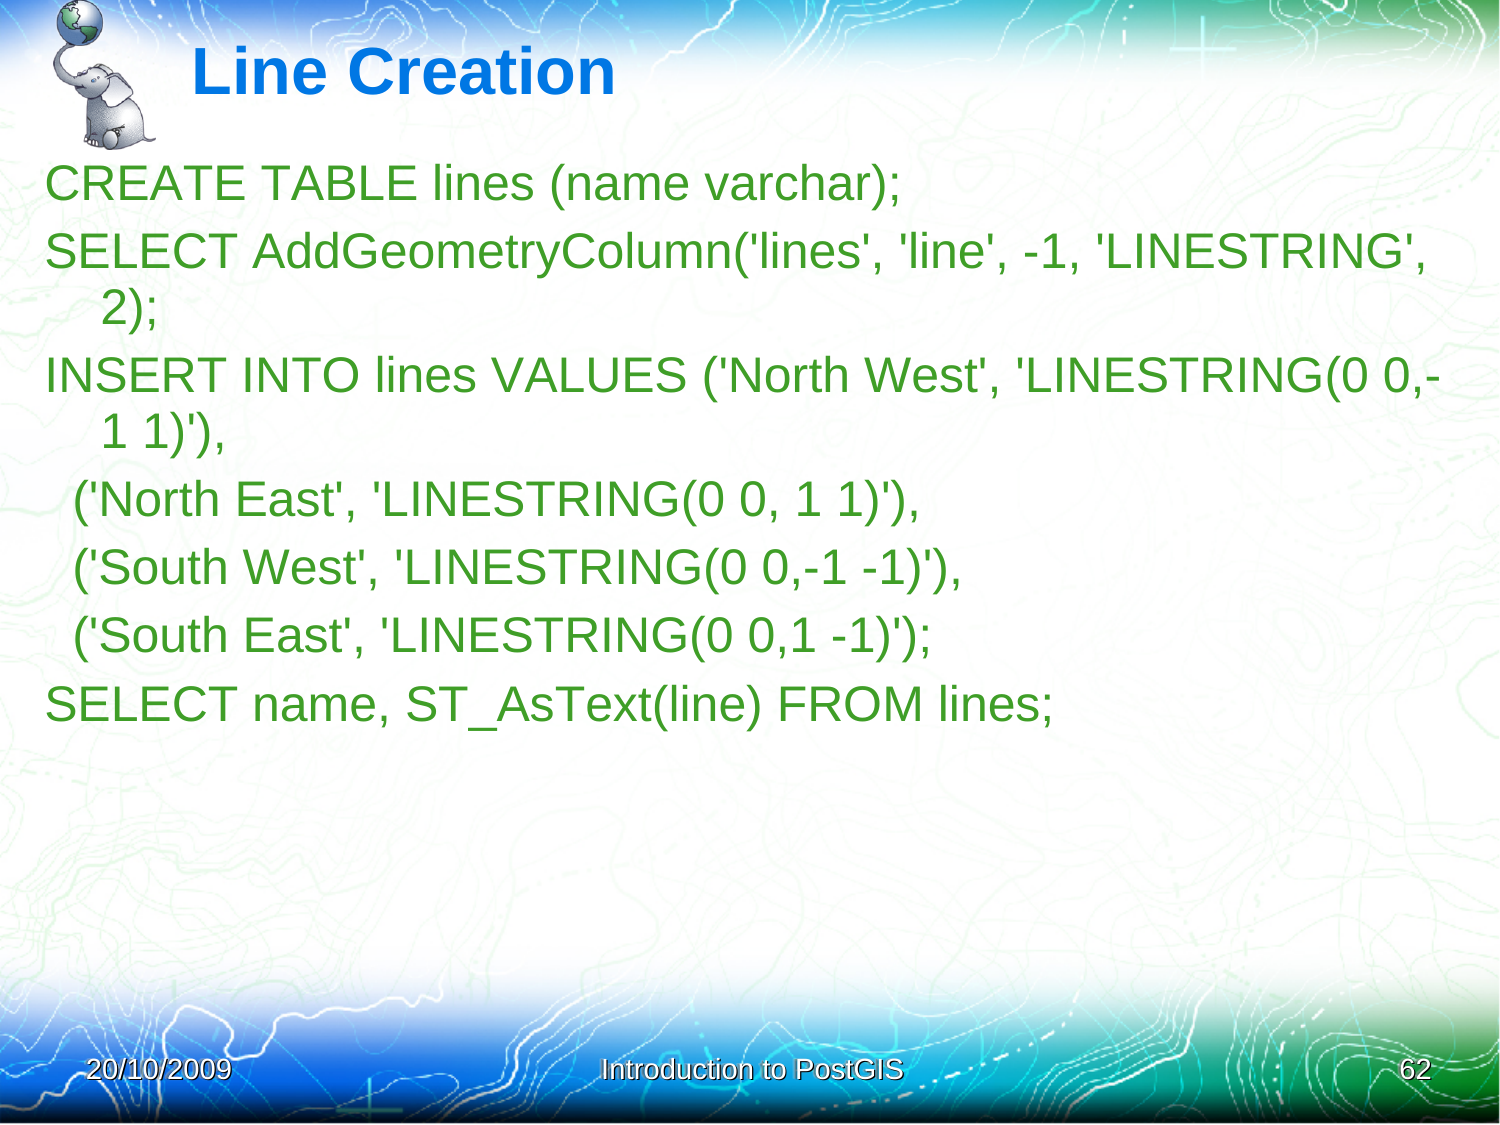

# Line Creation
CREATE TABLE lines (name varchar);
SELECT AddGeometryColumn('lines', 'line', -1, 'LINESTRING', 2);
INSERT INTO lines VALUES ('North West', 'LINESTRING(0 0,-1 1)'),
 ('North East', 'LINESTRING(0 0, 1 1)'),
 ('South West', 'LINESTRING(0 0,-1 -1)'),
 ('South East', 'LINESTRING(0 0,1 -1)');
SELECT name, ST_AsText(line) FROM lines;
20/10/2009
Introduction to PostGIS
62